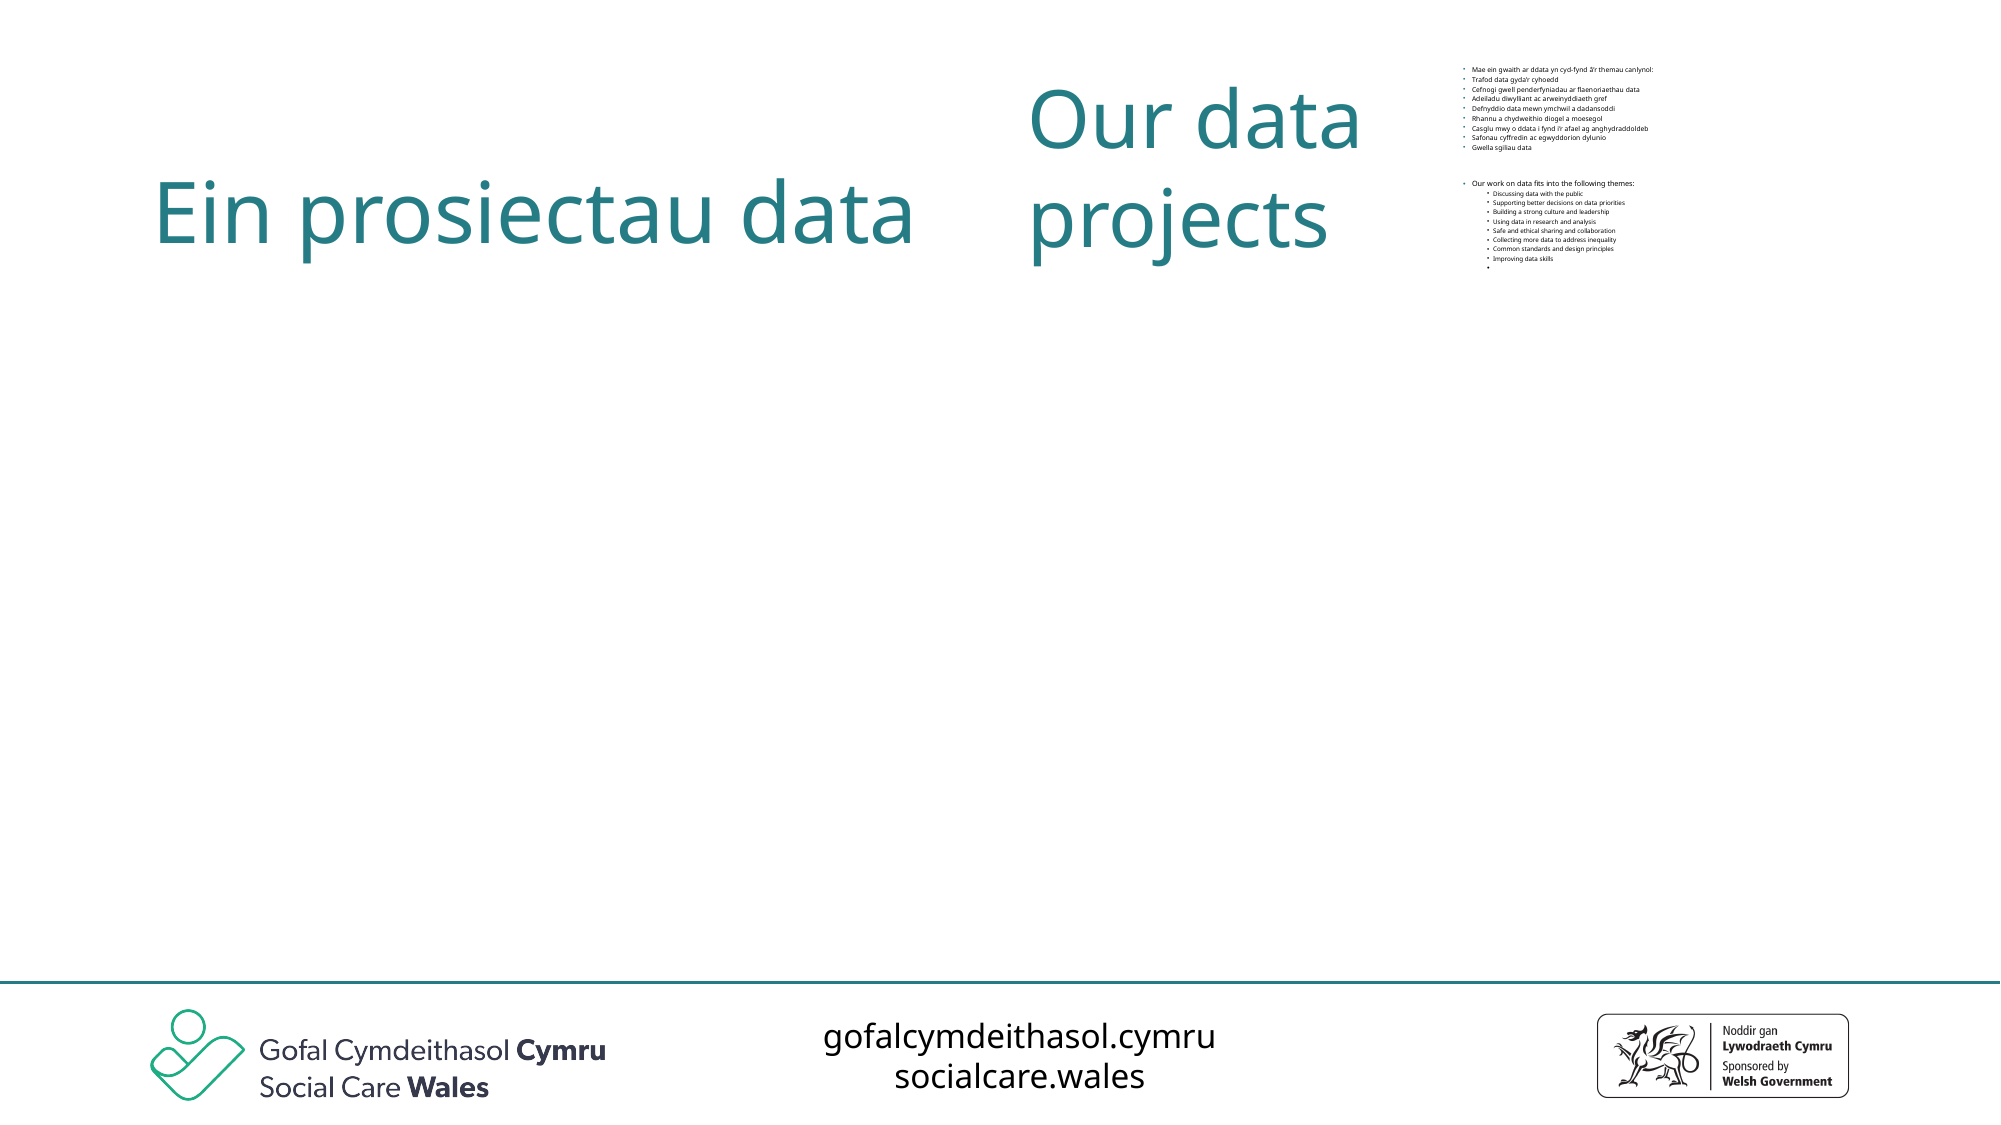

# Ein prosiectau data
Our data projects
Mae ein gwaith ar ddata yn cyd-fynd â’r themau canlynol:
Trafod data gyda’r cyhoedd
Cefnogi gwell penderfyniadau ar flaenoriaethau data
Adeiladu diwylliant ac arweinyddiaeth gref
Defnyddio data mewn ymchwil a dadansoddi
Rhannu a chydweithio diogel a moesegol
Casglu mwy o ddata i fynd i’r afael ag anghydraddoldeb
Safonau cyffredin ac egwyddorion dylunio
Gwella sgiliau data
Our work on data fits into the following themes:
Discussing data with the public
Supporting better decisions on data priorities
Building a strong culture and leadership
Using data in research and analysis
Safe and ethical sharing and collaboration
Collecting more data to address inequality
Common standards and design principles
Improving data skills